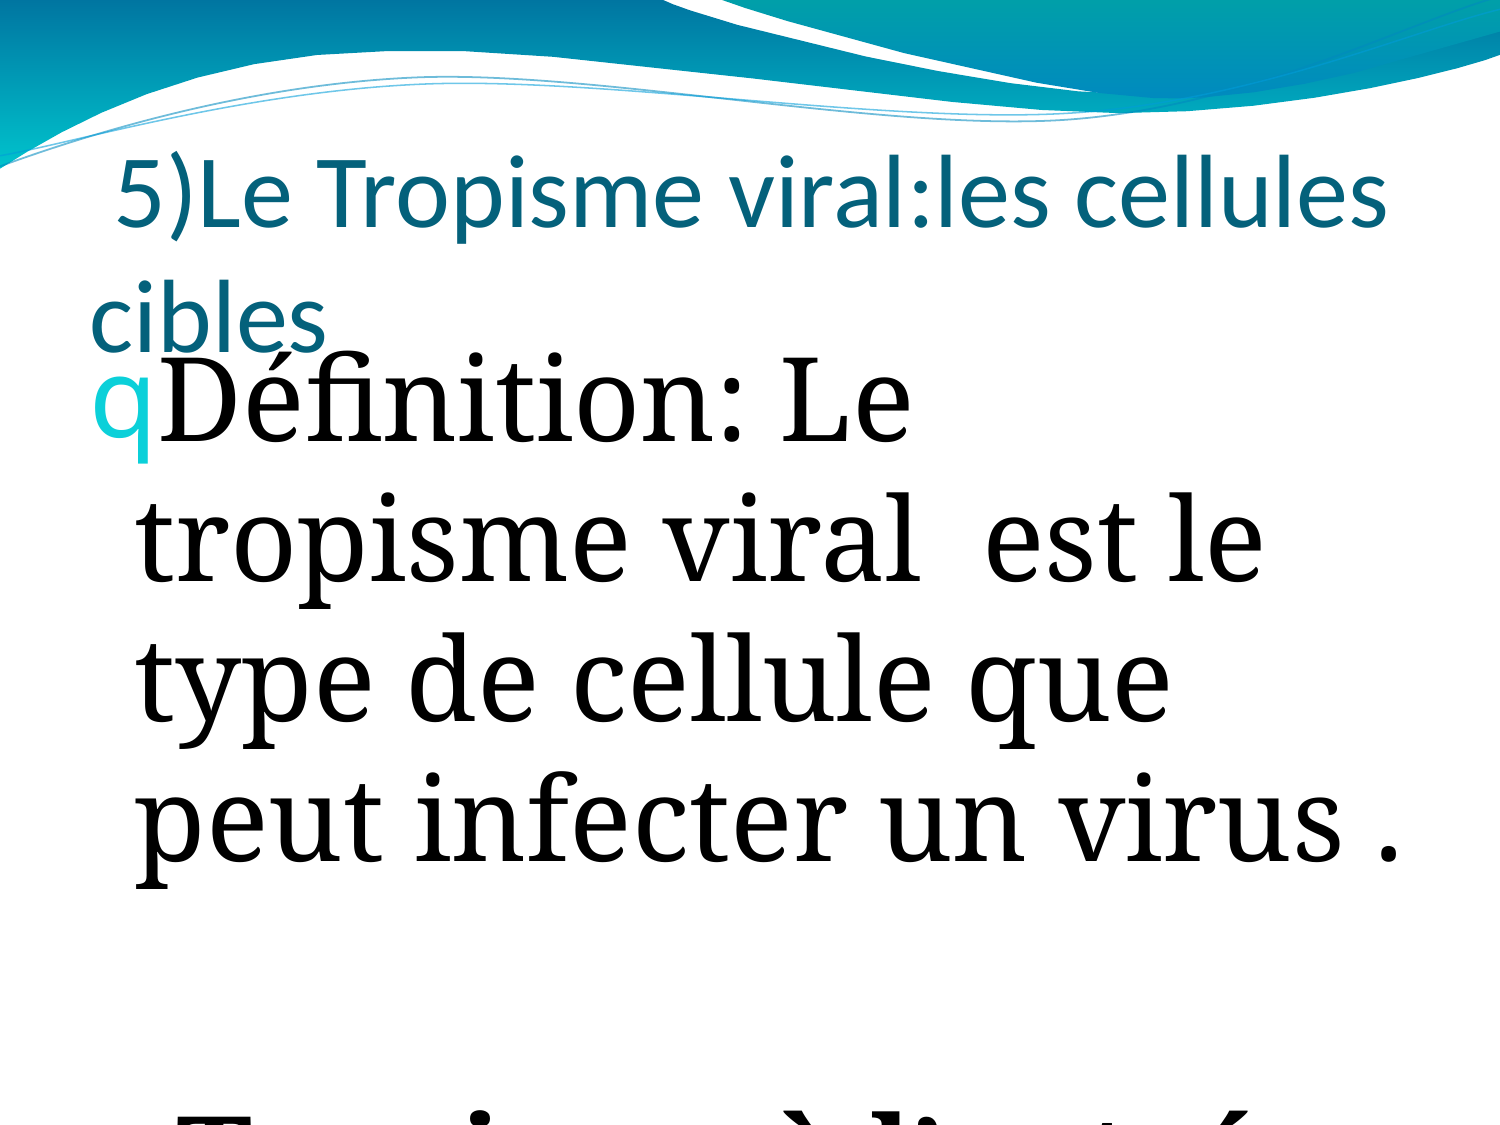

# 5)Le Tropisme viral:les cellules cibles
Définition: Le tropisme viral est le type de cellule que peut infecter un virus .
 Tropisme à l’entrée : Interaction ENV-récepteur cellulaire
 Le virus du VIH infecte les lymphocytes T et les monocytes/macrophage car ils portent à leurs
 surfaces le récepteur CD4+ .Ce récepteur est nécessaire mais pas suffisant car il faut également
 un corécepteur qui est le CXCR4 pour les LT et CCR5 pour les monocytes/macrophages .
 Le phénomène de fusion: Les tétramères glycoprotéiques GP41 et GP 120 de l’enveloppe virale vont interagir avec le récepteur CD4 et corécepteur ( CXCR4/CCR5)
 Formation d’un complexe gp 120 CD4-X4/R4
 Changement conformationnel
 Présentation d’un peptide de fusion
 Rapprochement des deux membranes
 Fusion